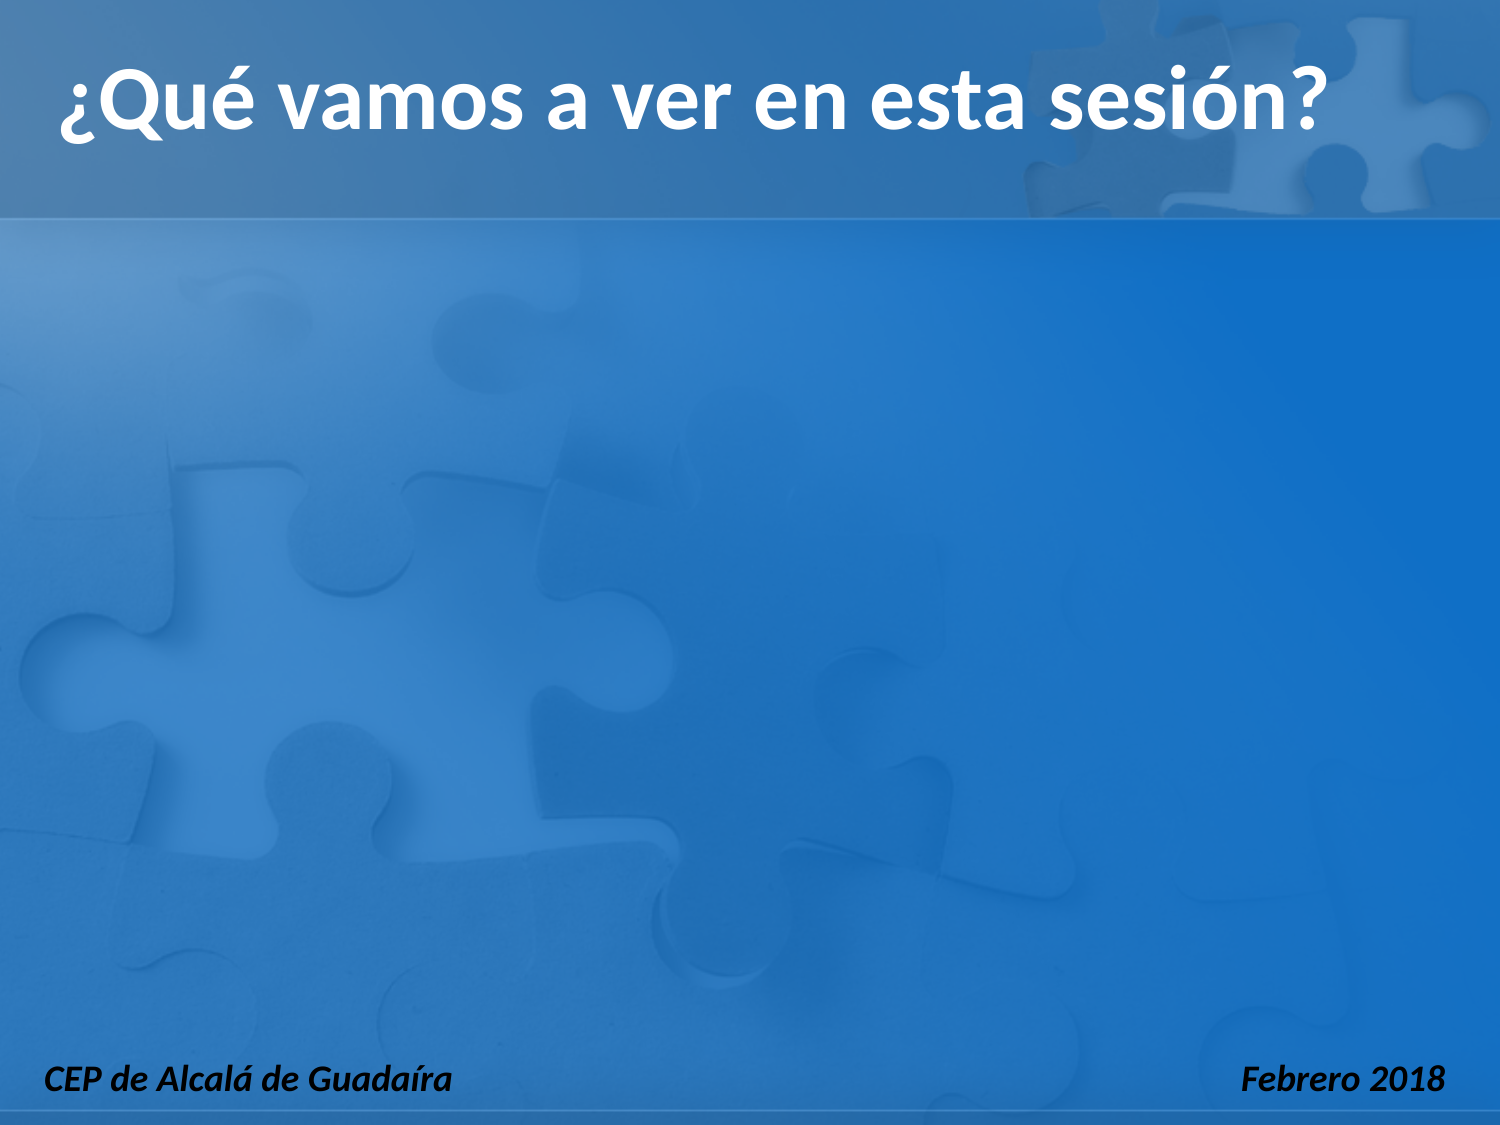

# ¿Qué vamos a ver en esta sesión?
Diseño de una UDI
Tipología de actividades
Productos finales y herramientas
Instrumentos de evaluación
CEP de Alcalá de Guadaíra Febrero 2018